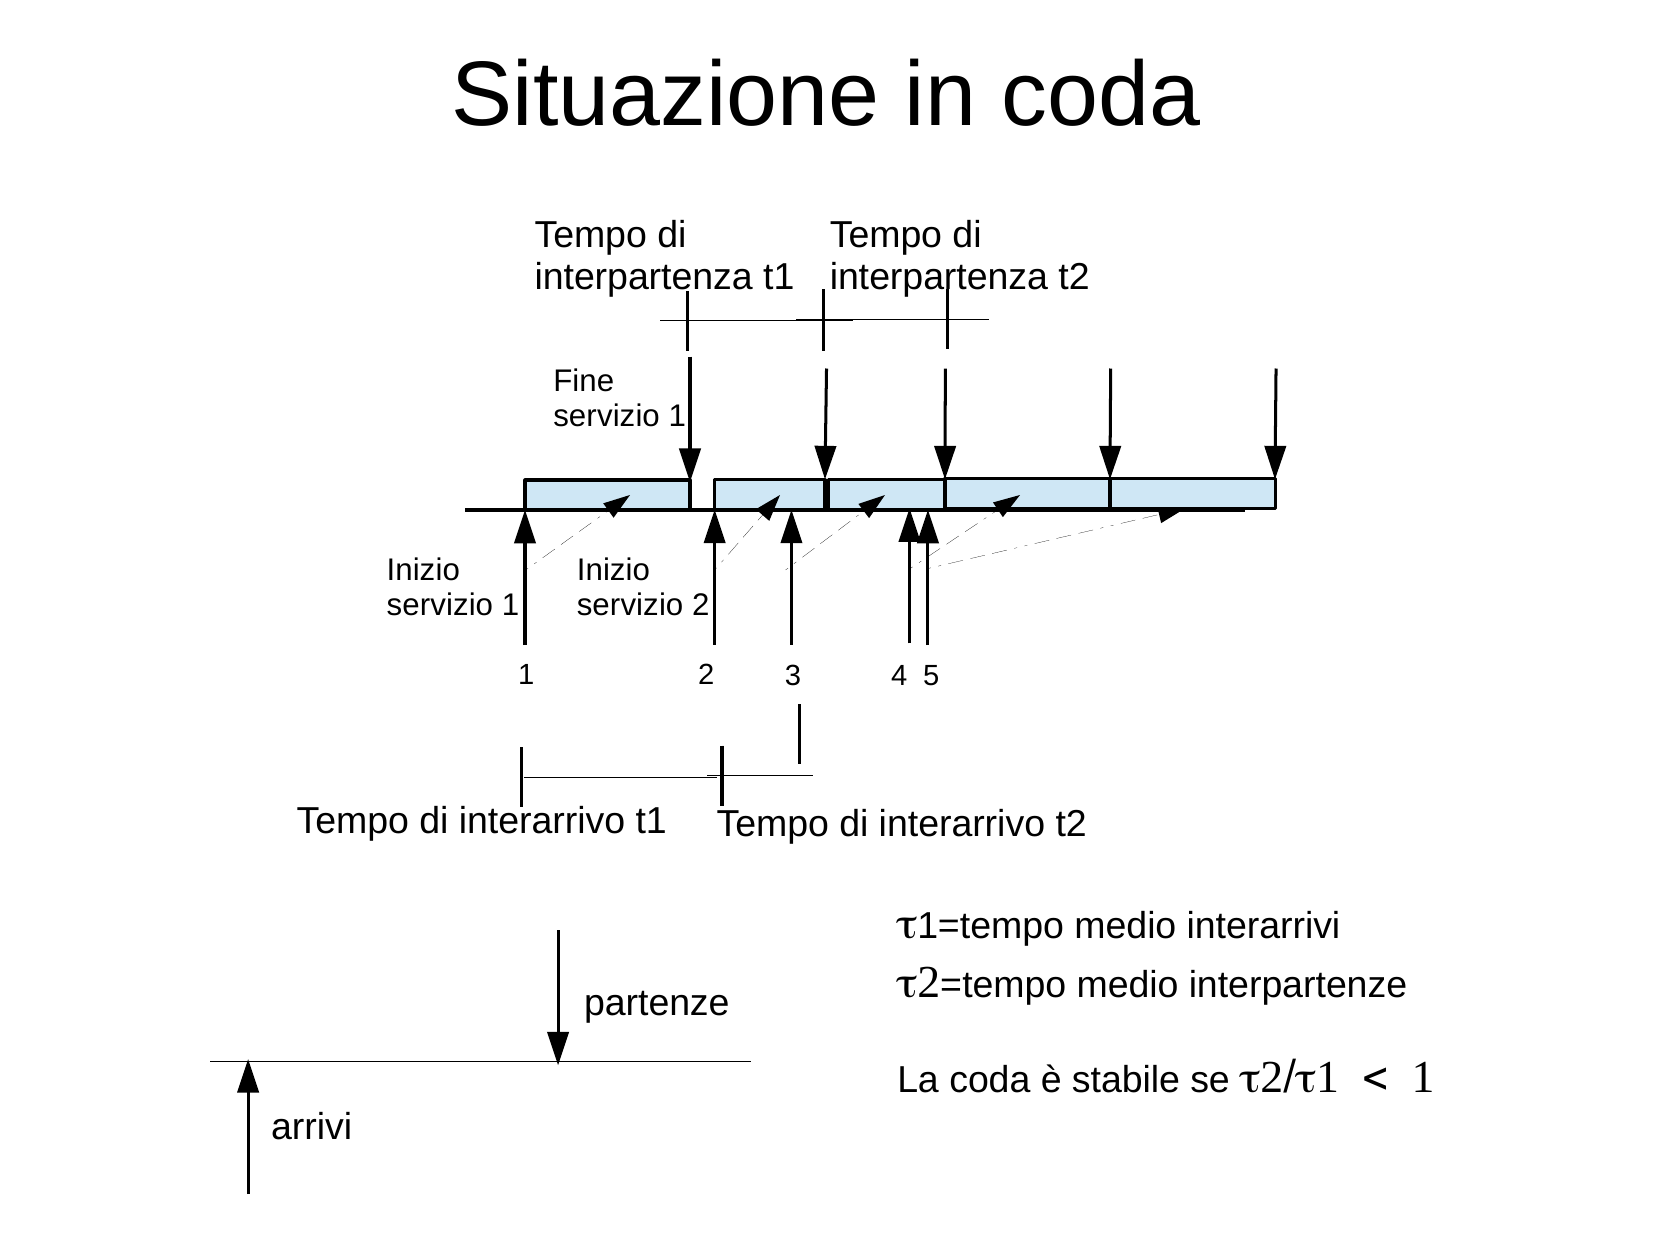

# Situazione in coda
Tempo di
interpartenza t1
Tempo di
interpartenza t2
Fine servizio 1
Inizio servizio 1
Inizio servizio 2
 1
 2
5
 3
 4
Tempo di interarrivo t1
Tempo di interarrivo t2
t1=tempo medio interarrivi
t2=tempo medio interpartenze
partenze
La coda è stabile se t2/t1 < 1
arrivi